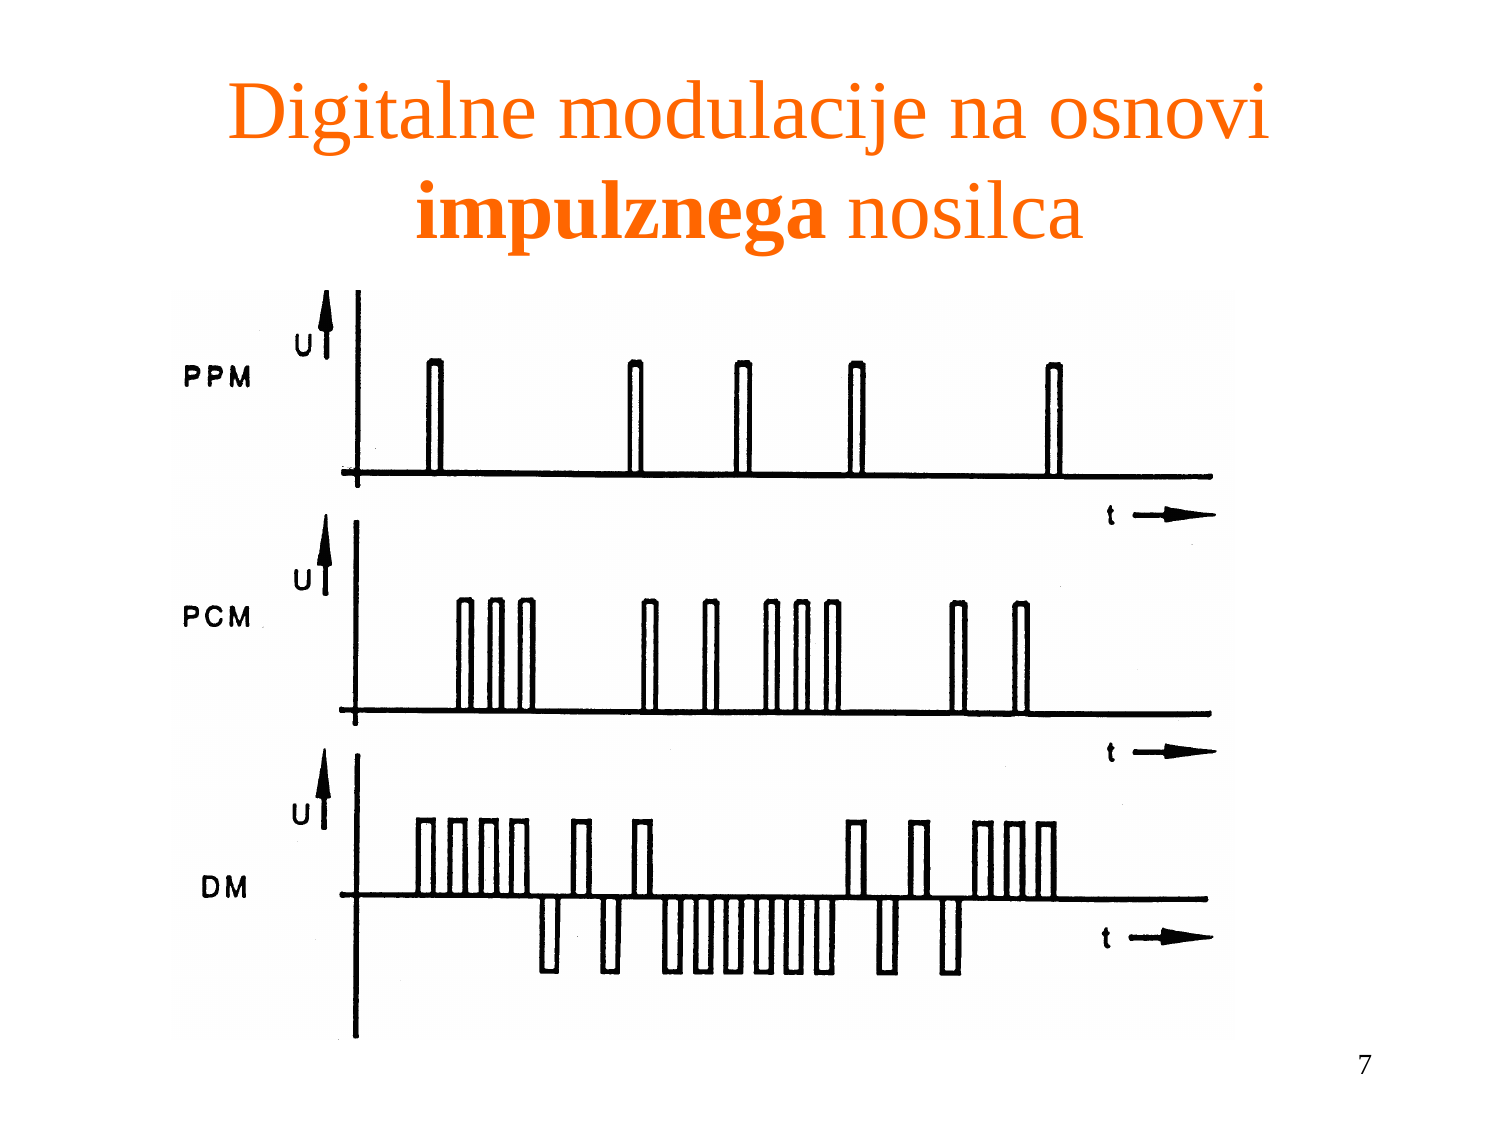

# Digitalne modulacije na osnovi impulznega nosilca